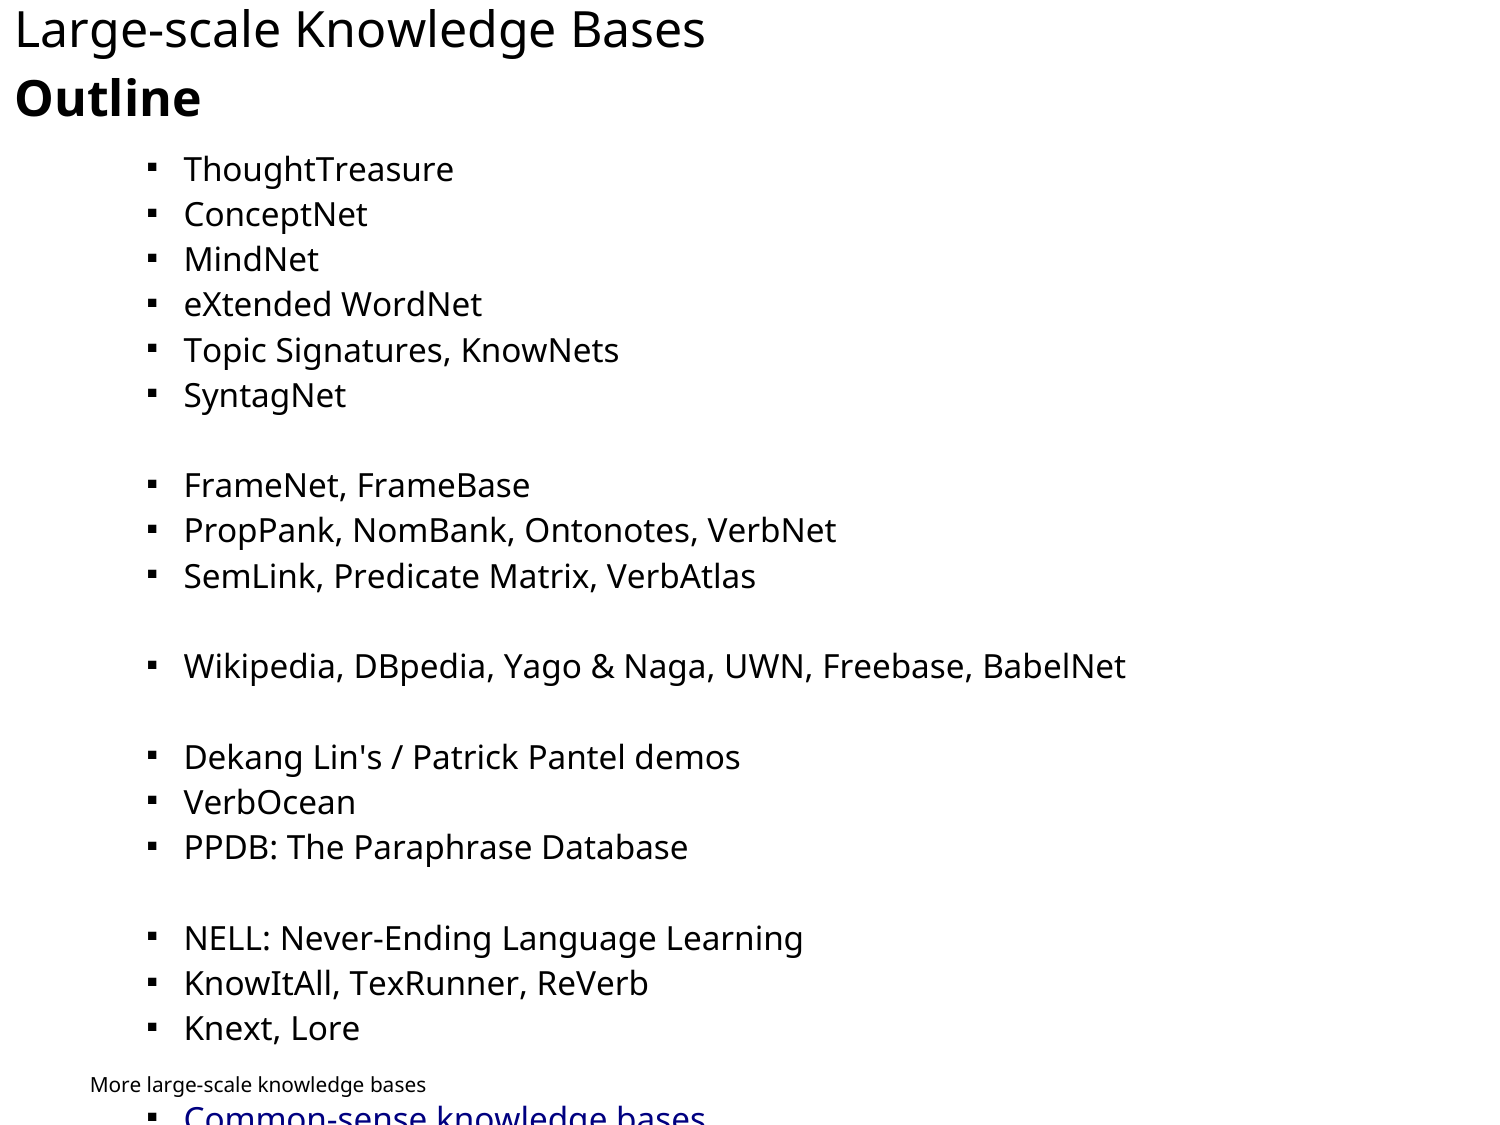

Large-scale Knowledge Bases
Outline
# ThoughtTreasure
ConceptNet
MindNet
eXtended WordNet
Topic Signatures, KnowNets
SyntagNet
FrameNet, FrameBase
PropPank, NomBank, Ontonotes, VerbNet
SemLink, Predicate Matrix, VerbAtlas
Wikipedia, DBpedia, Yago & Naga, UWN, Freebase, BabelNet
Dekang Lin's / Patrick Pantel demos
VerbOcean
PPDB: The Paraphrase Database
NELL: Never-Ending Language Learning
KnowItAll, TexRunner, ReVerb
Knext, Lore
Common-sense knowledge bases